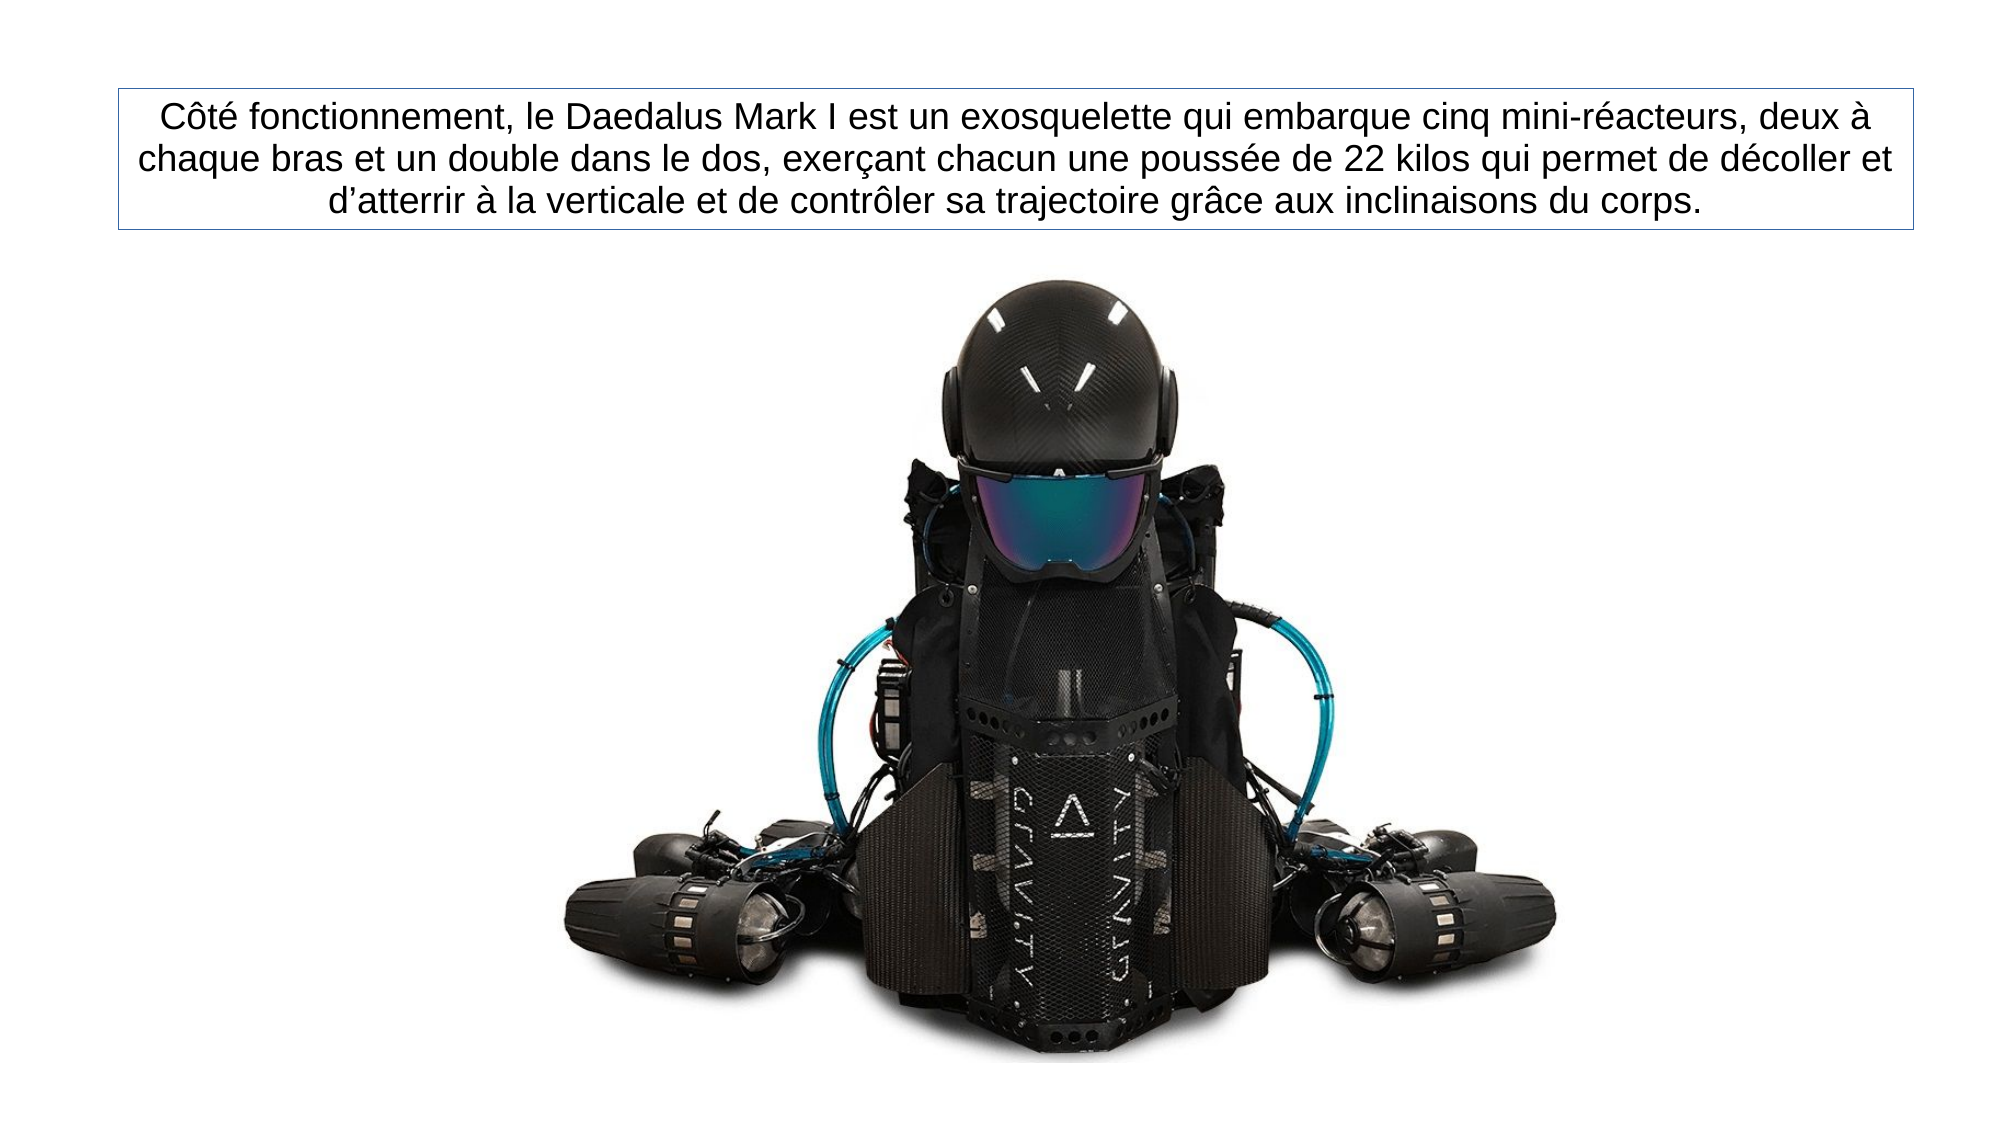

Côté fonctionnement, le Daedalus Mark I est un exosquelette qui embarque cinq mini-réacteurs, deux à chaque bras et un double dans le dos, exerçant chacun une poussée de 22 kilos qui permet de décoller et d’atterrir à la verticale et de contrôler sa trajectoire grâce aux inclinaisons du corps.